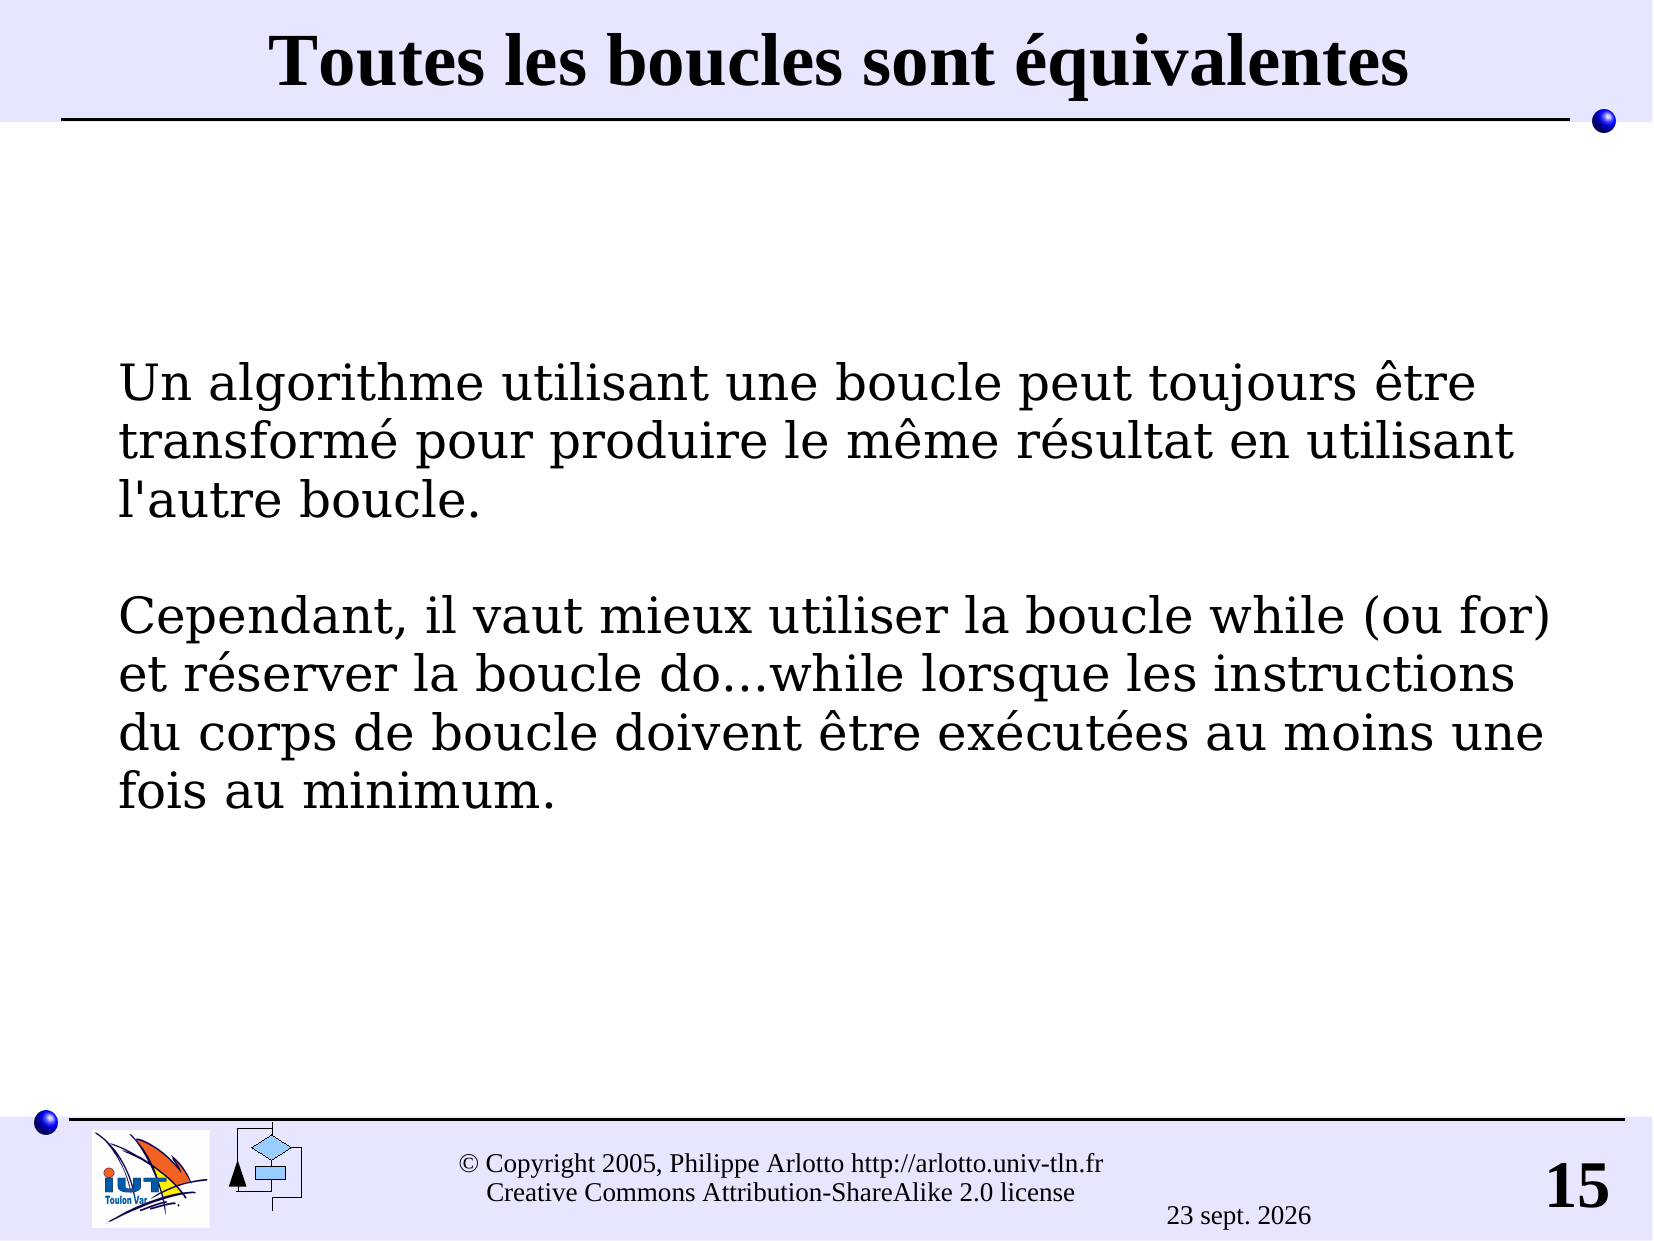

# Toutes les boucles sont équivalentes
Un algorithme utilisant une boucle peut toujours être
transformé pour produire le même résultat en utilisant
l'autre boucle.
Cependant, il vaut mieux utiliser la boucle while (ou for)
et réserver la boucle do...while lorsque les instructions
du corps de boucle doivent être exécutées au moins une
fois au minimum.